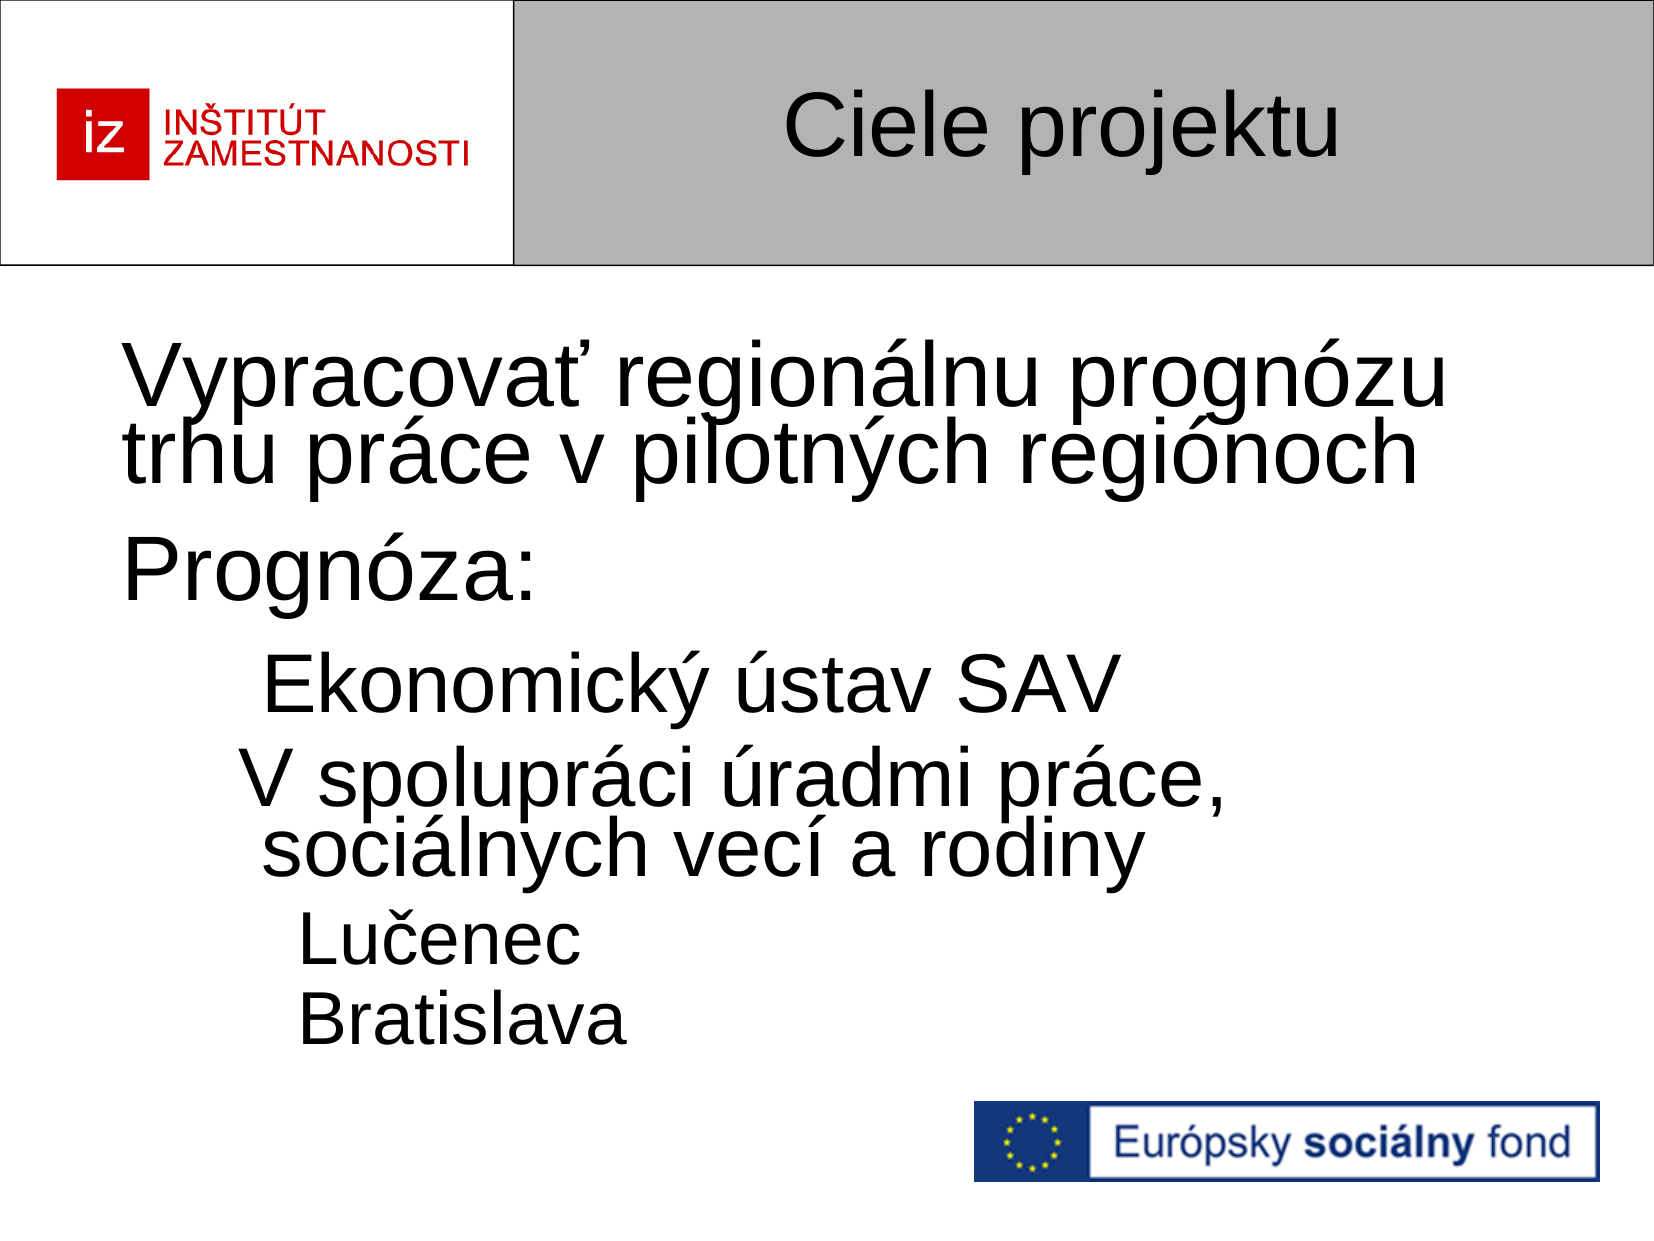

# Ciele projektu
Vypracovať regionálnu prognózu trhu práce v pilotných regiónoch
Prognóza:
 Ekonomický ústav SAV
 V spolupráci úradmi práce, sociálnych vecí a rodiny
Lučenec
Bratislava